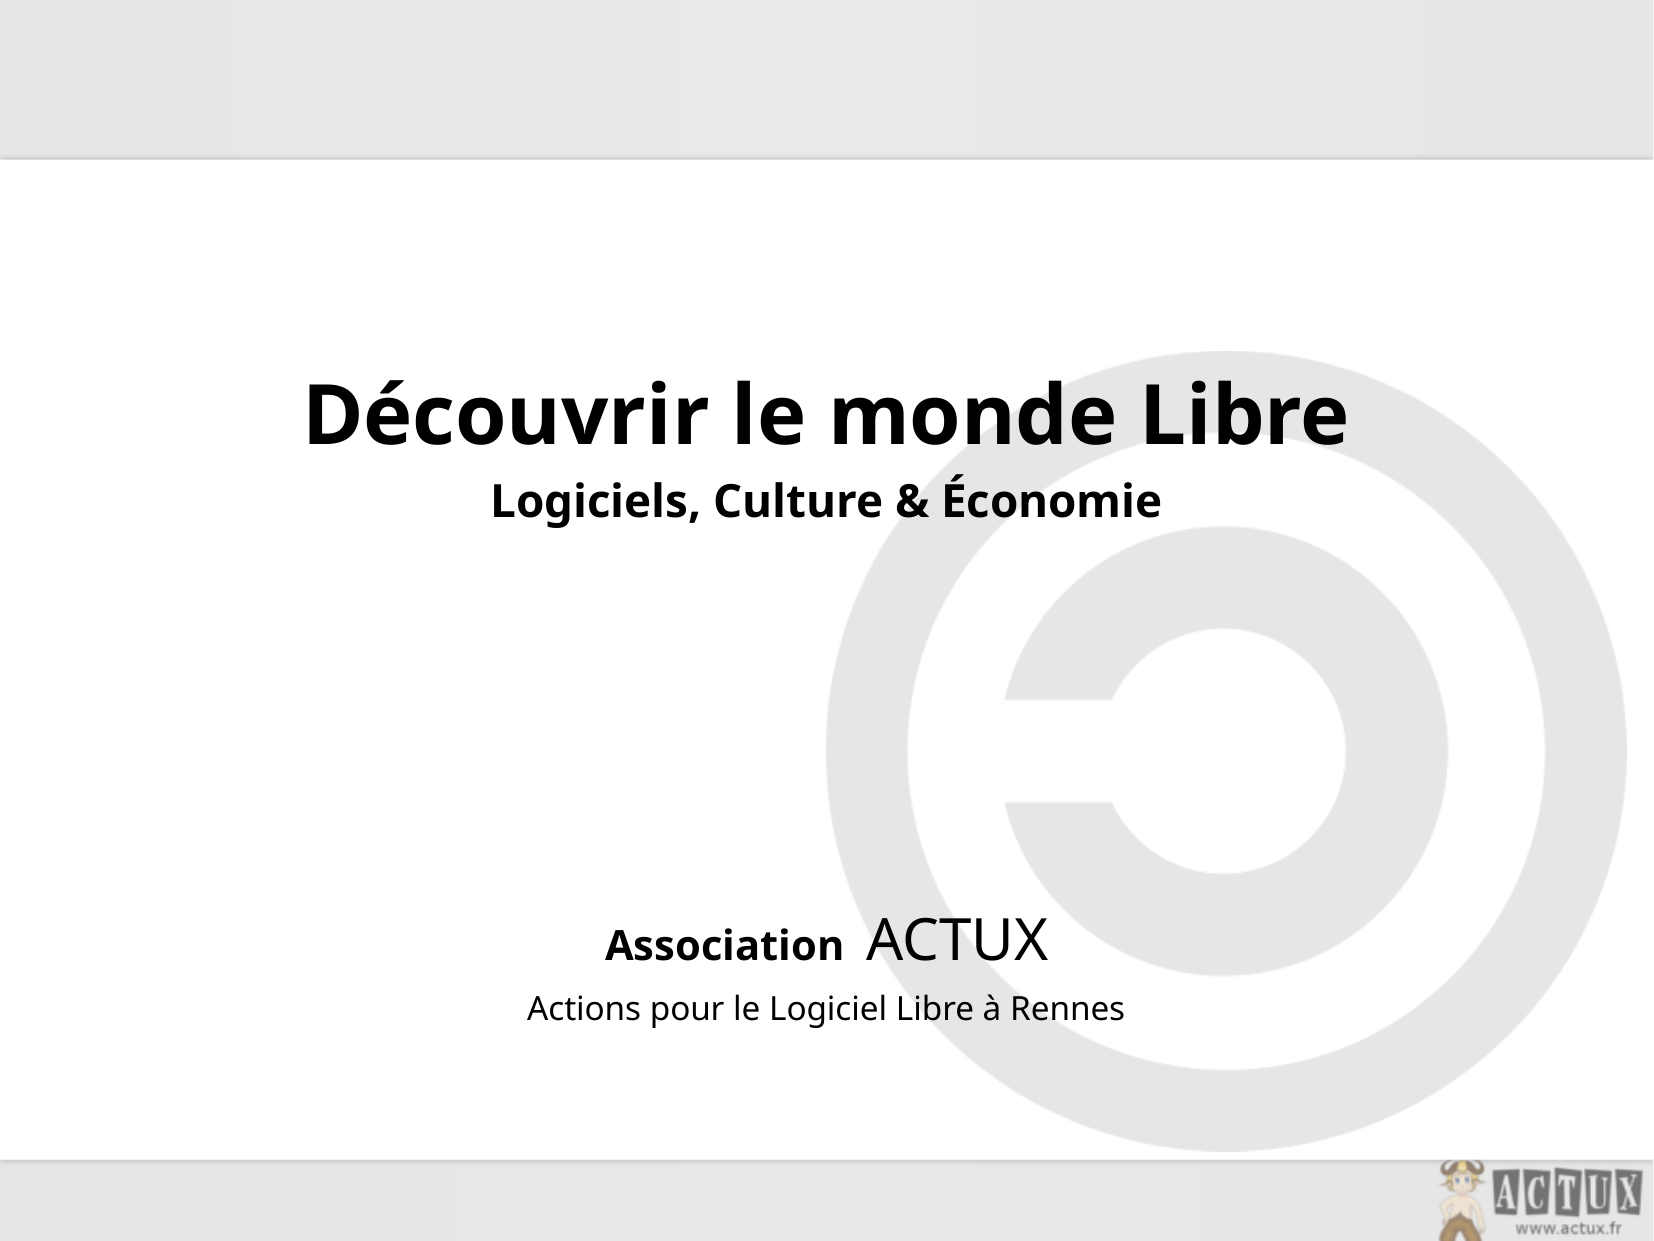

# Découvrir le monde Libre
Logiciels, Culture & Économie
Association ACTUX
Actions pour le Logiciel Libre à Rennes